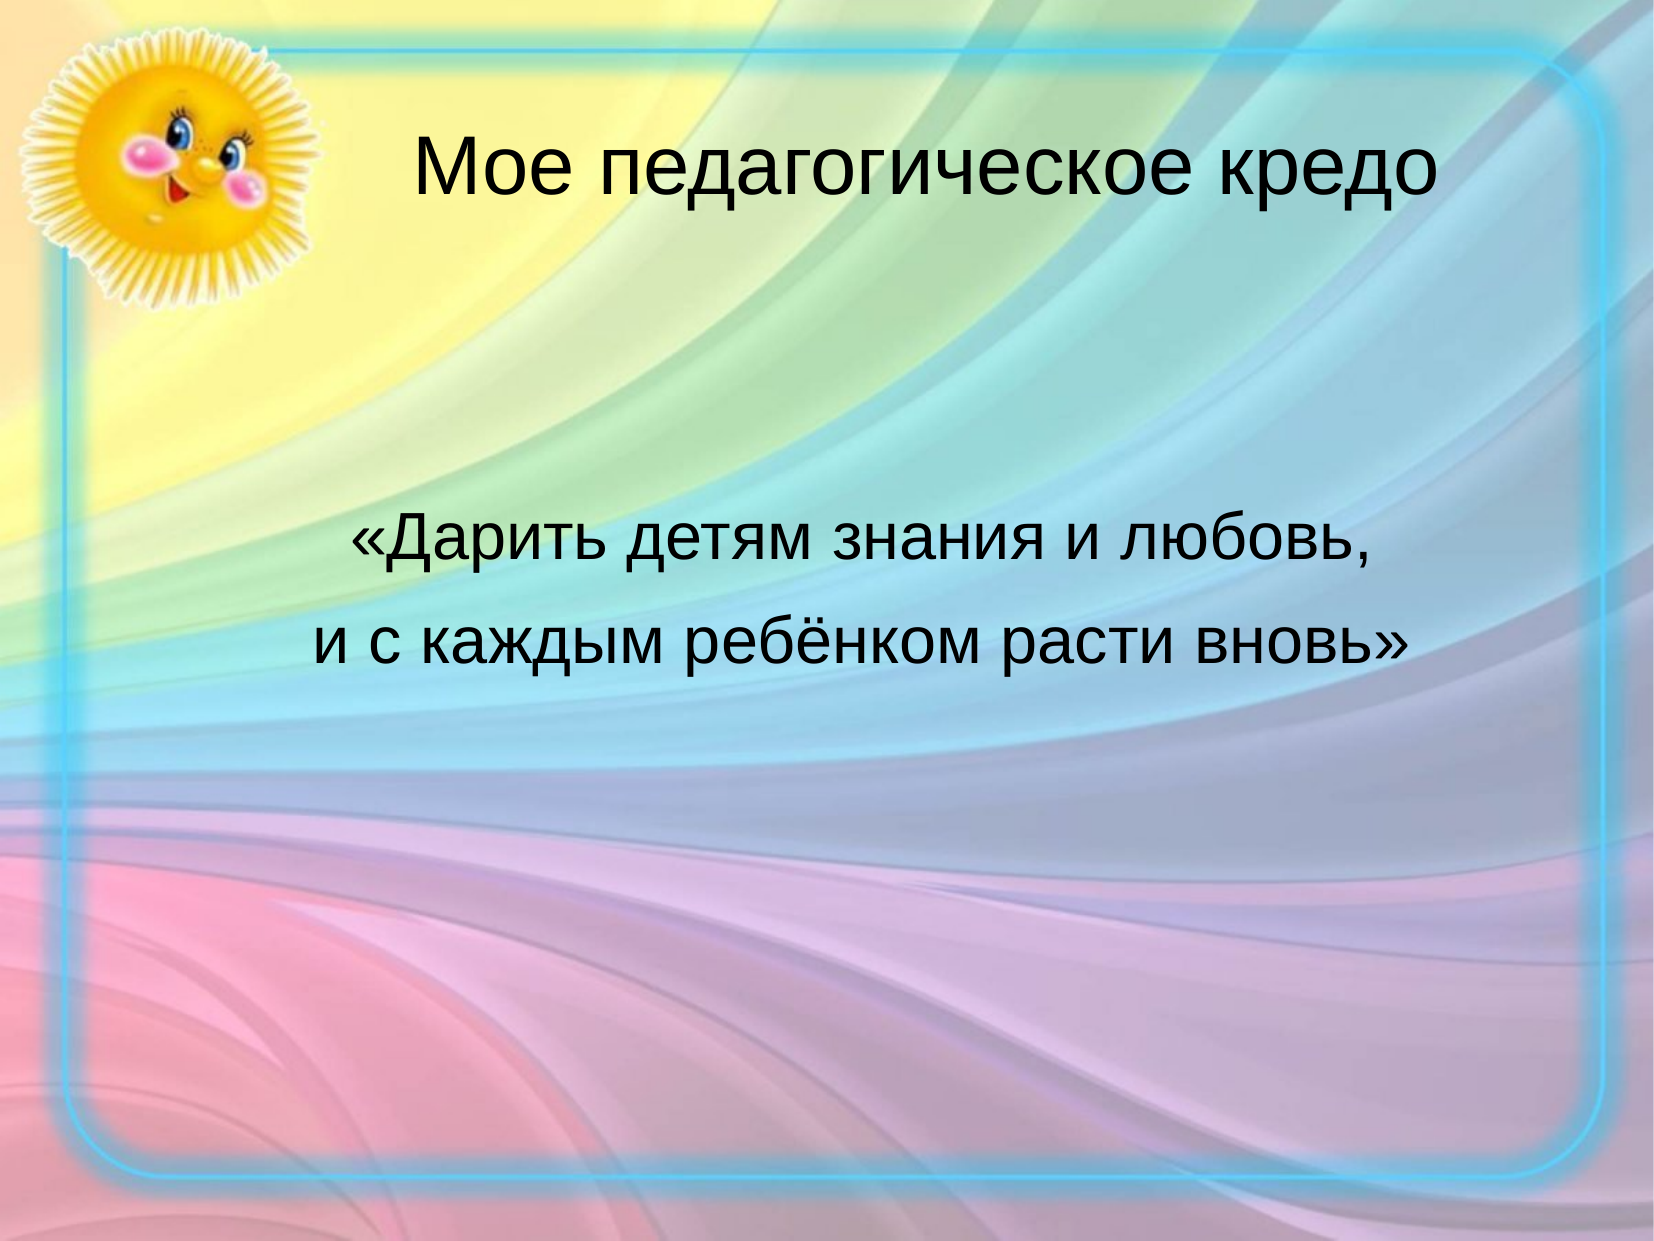

# Мое педагогическое кредо
«Дарить детям знания и любовь,
и с каждым ребёнком расти вновь»